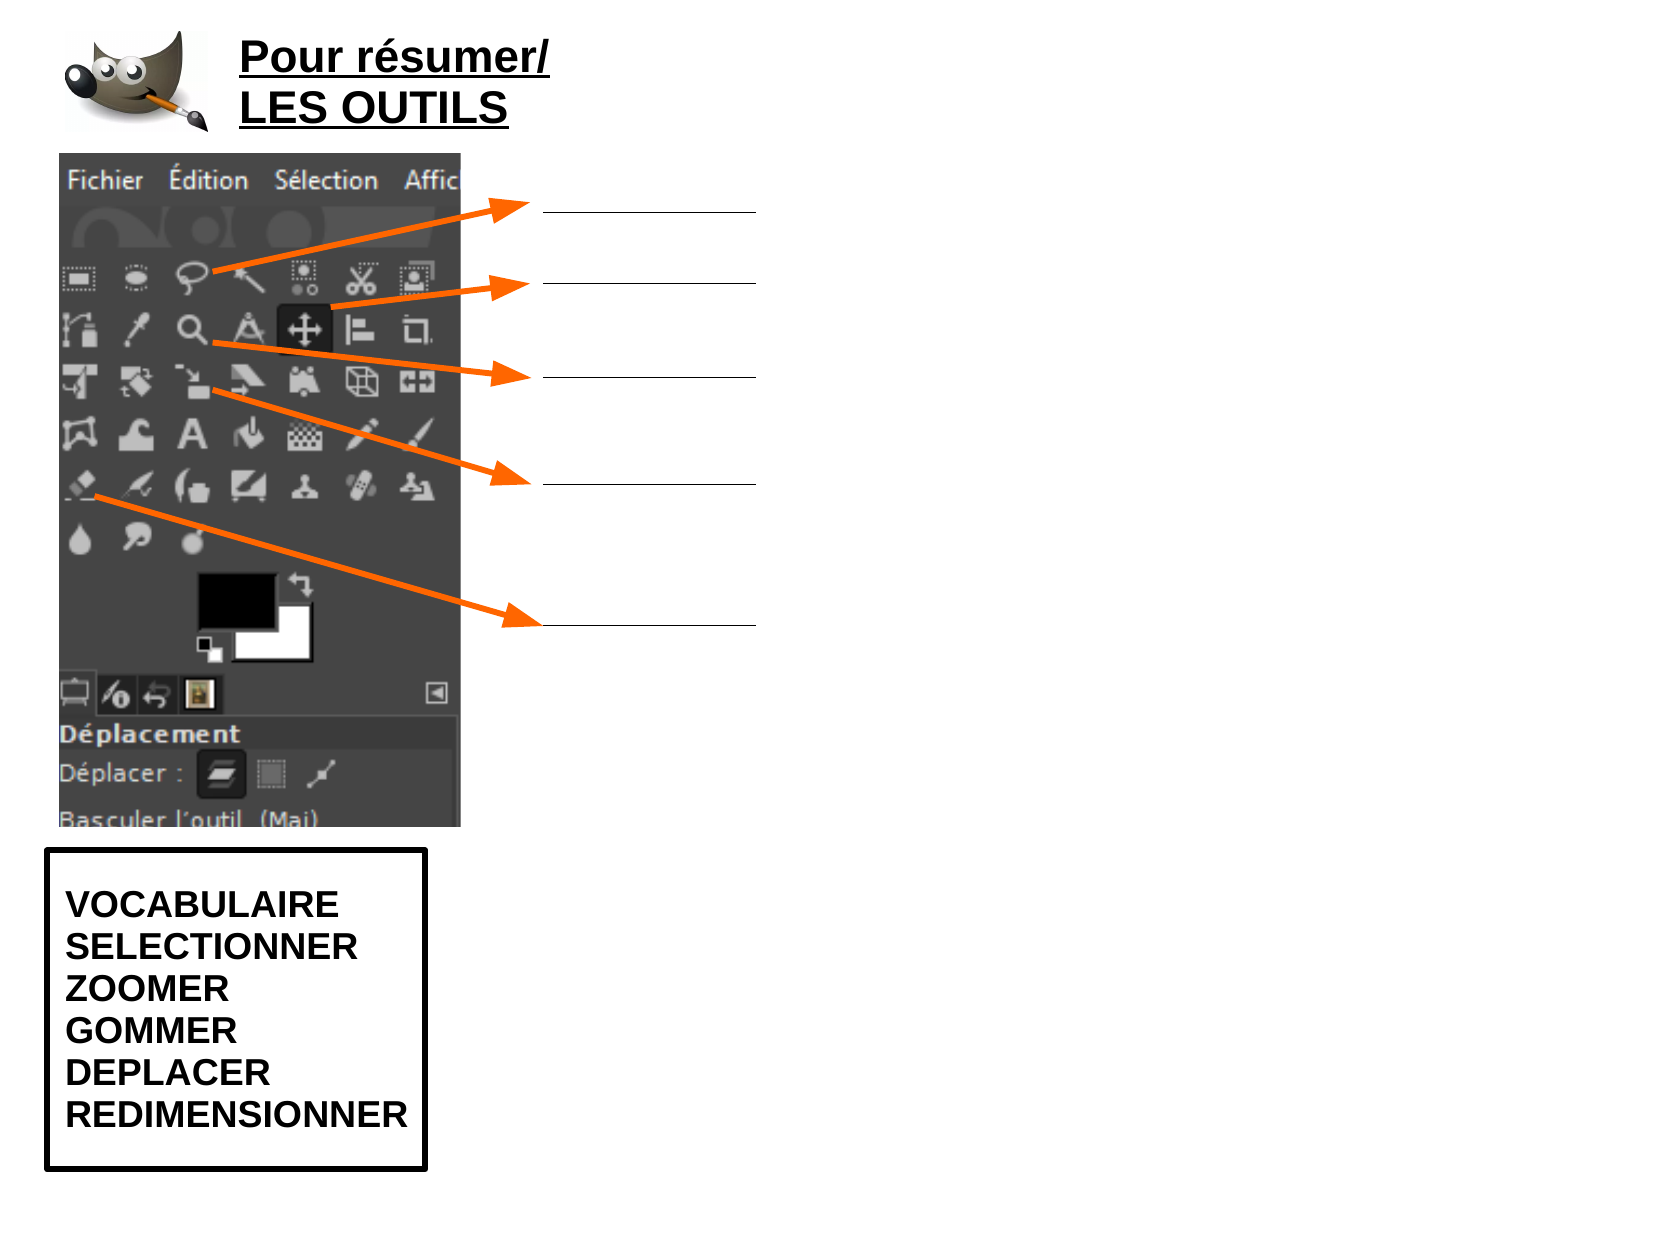

Pour résumer/
LES OUTILS
VOCABULAIRE
SELECTIONNER
ZOOMER
GOMMER
DEPLACER
REDIMENSIONNER